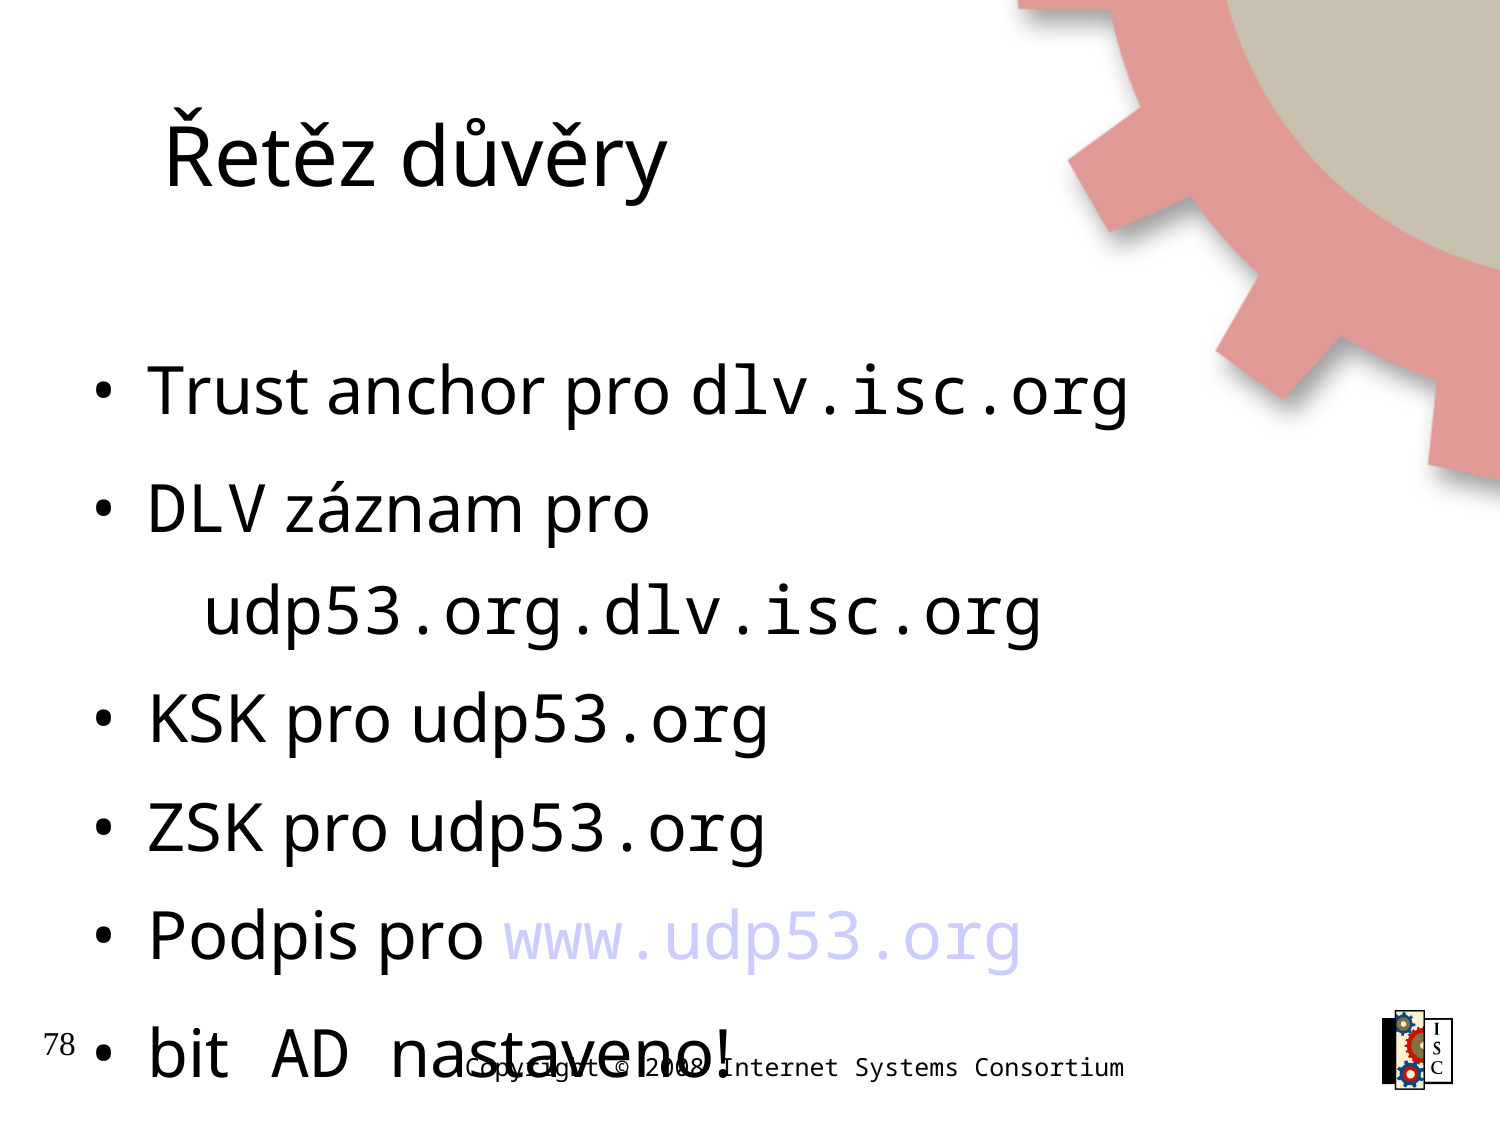

# Řetěz důvěry
Trust anchor pro dlv.isc.org
DLV záznam pro udp53.org.dlv.isc.org
KSK pro udp53.org
ZSK pro udp53.org
Podpis pro www.udp53.org
bit AD nastaveno!